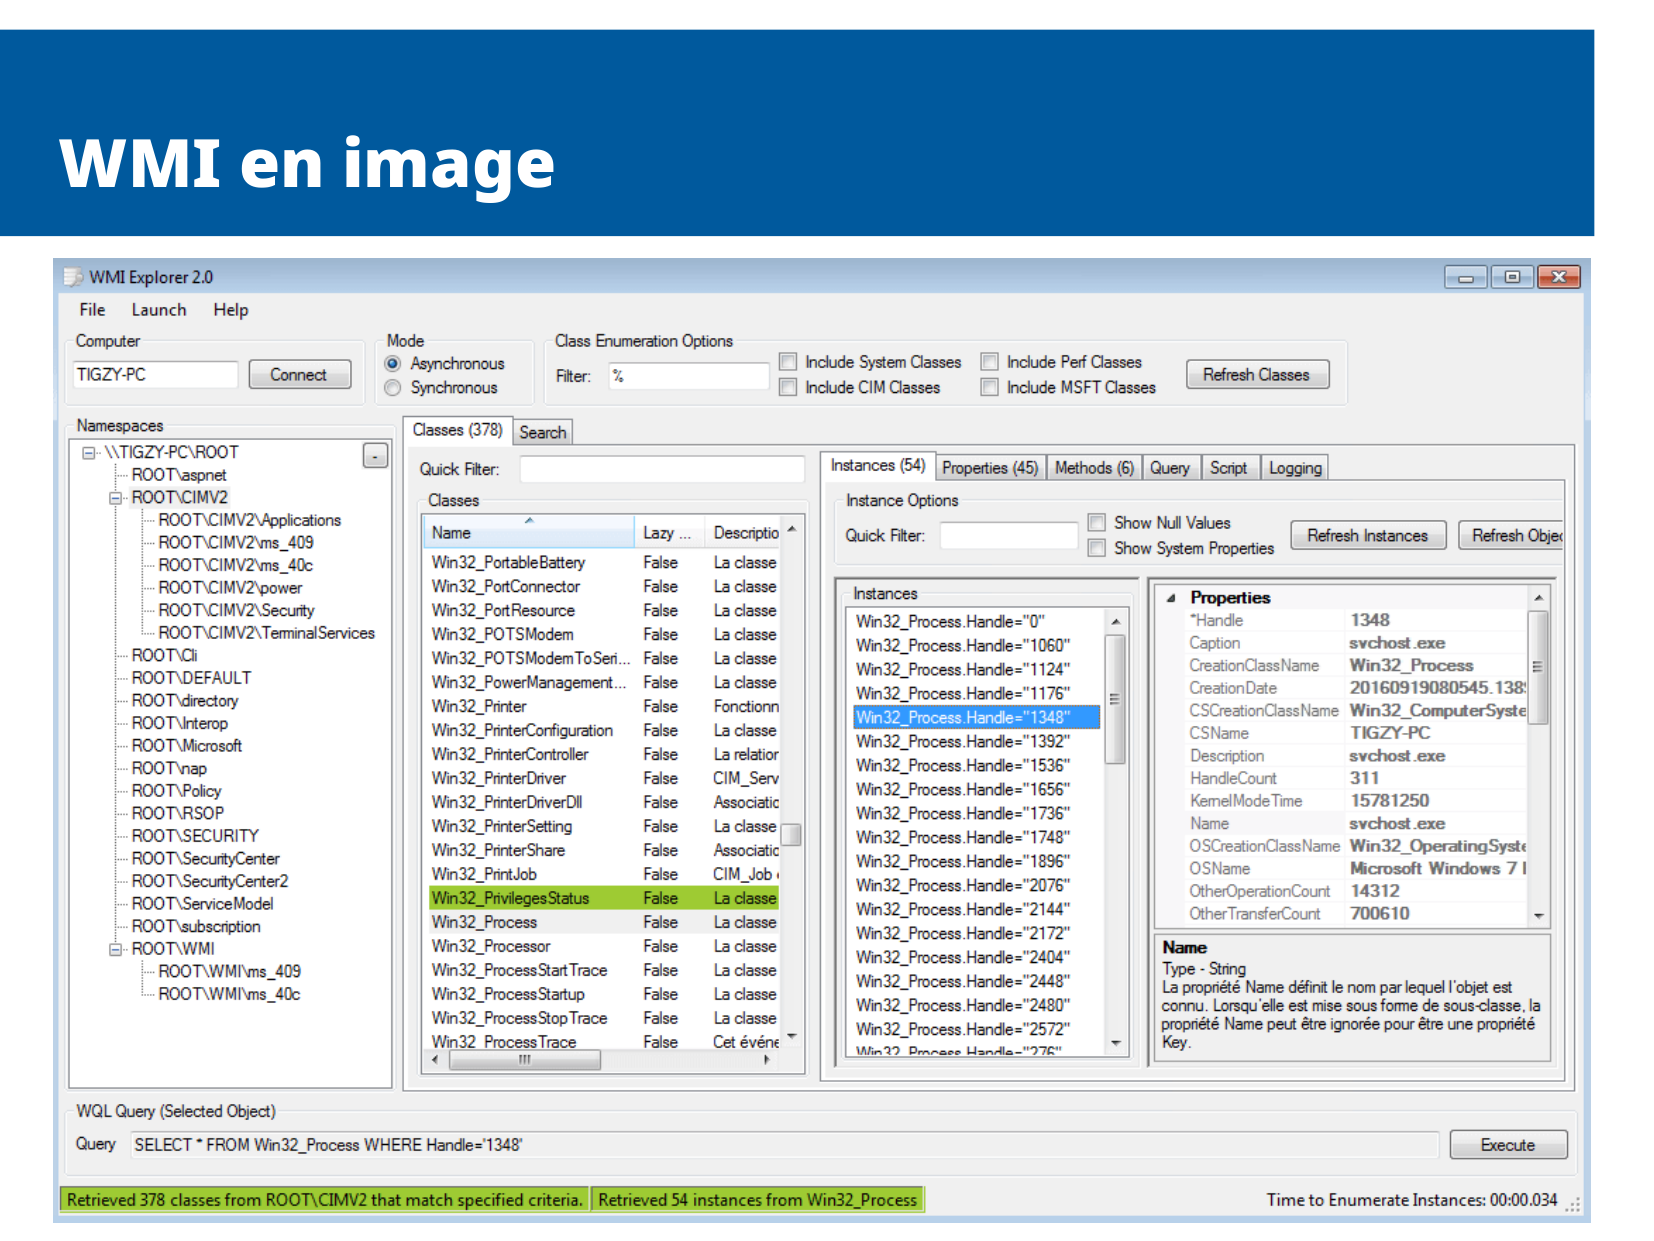

# WMI en image
42
blog.lrdf.fr - Licence CC-BY-NC-SA